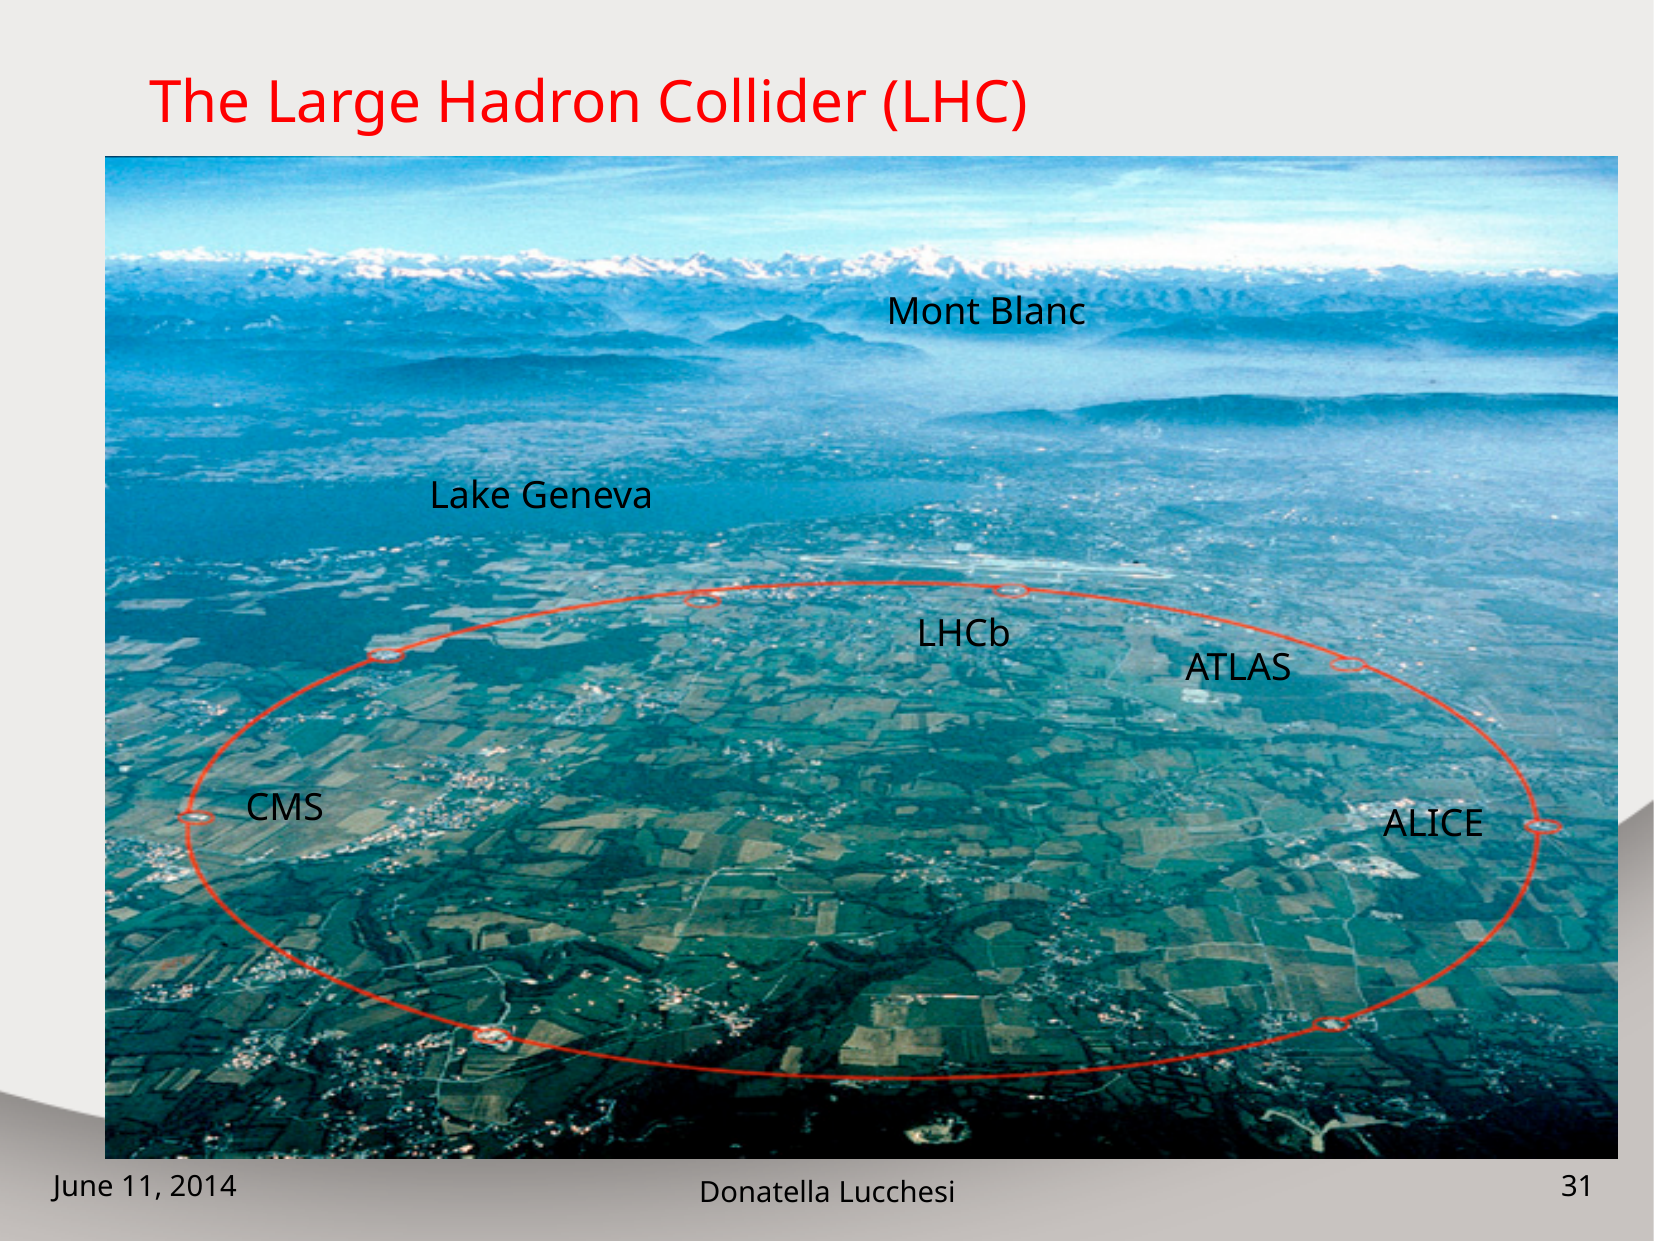

The Large Hadron Collider (LHC)
Mont Blanc
Lake Geneva
LHCb
ATLAS
CMS
ALICE
June 11, 2014
31
Donatella Lucchesi